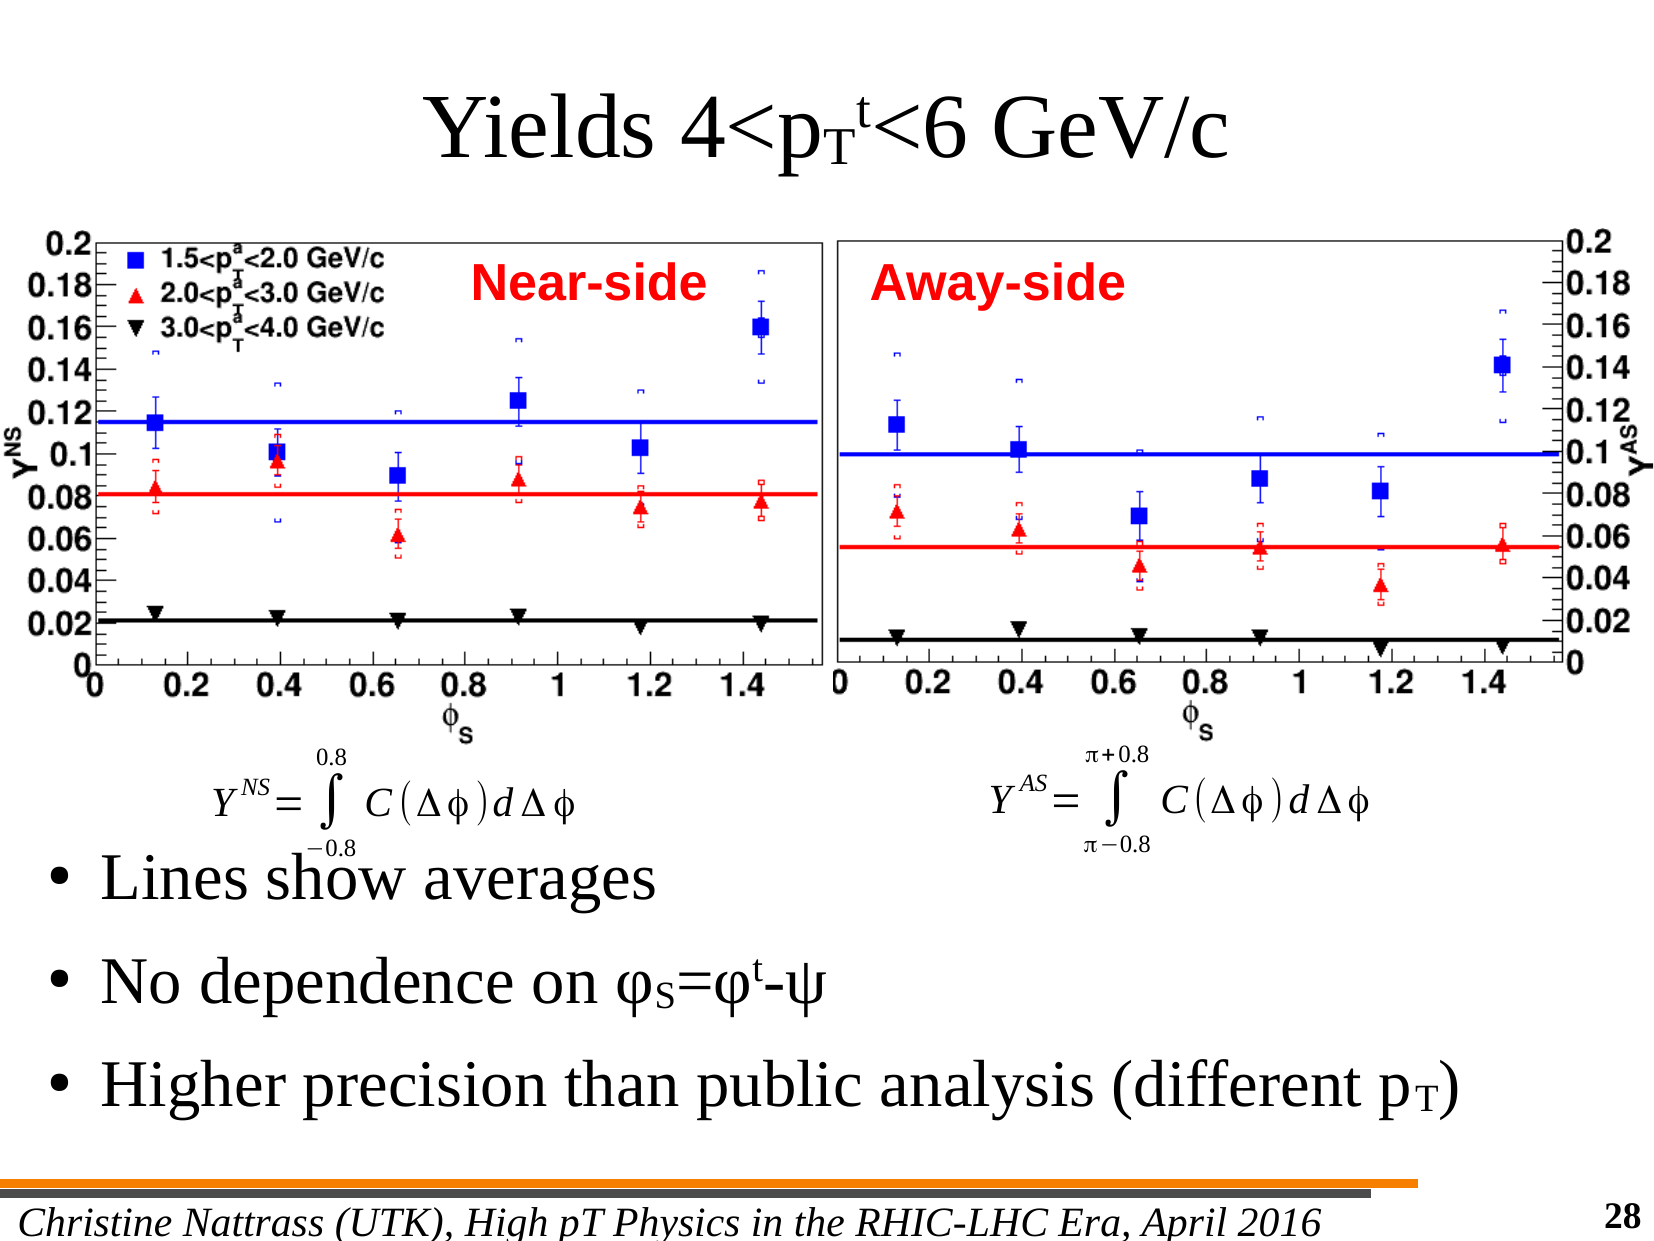

# Yields 4<pTt<6 GeV/c
 Near-side
Away-side
Lines show averages
No dependence on φS=φt-ψ
Higher precision than public analysis (different pT)